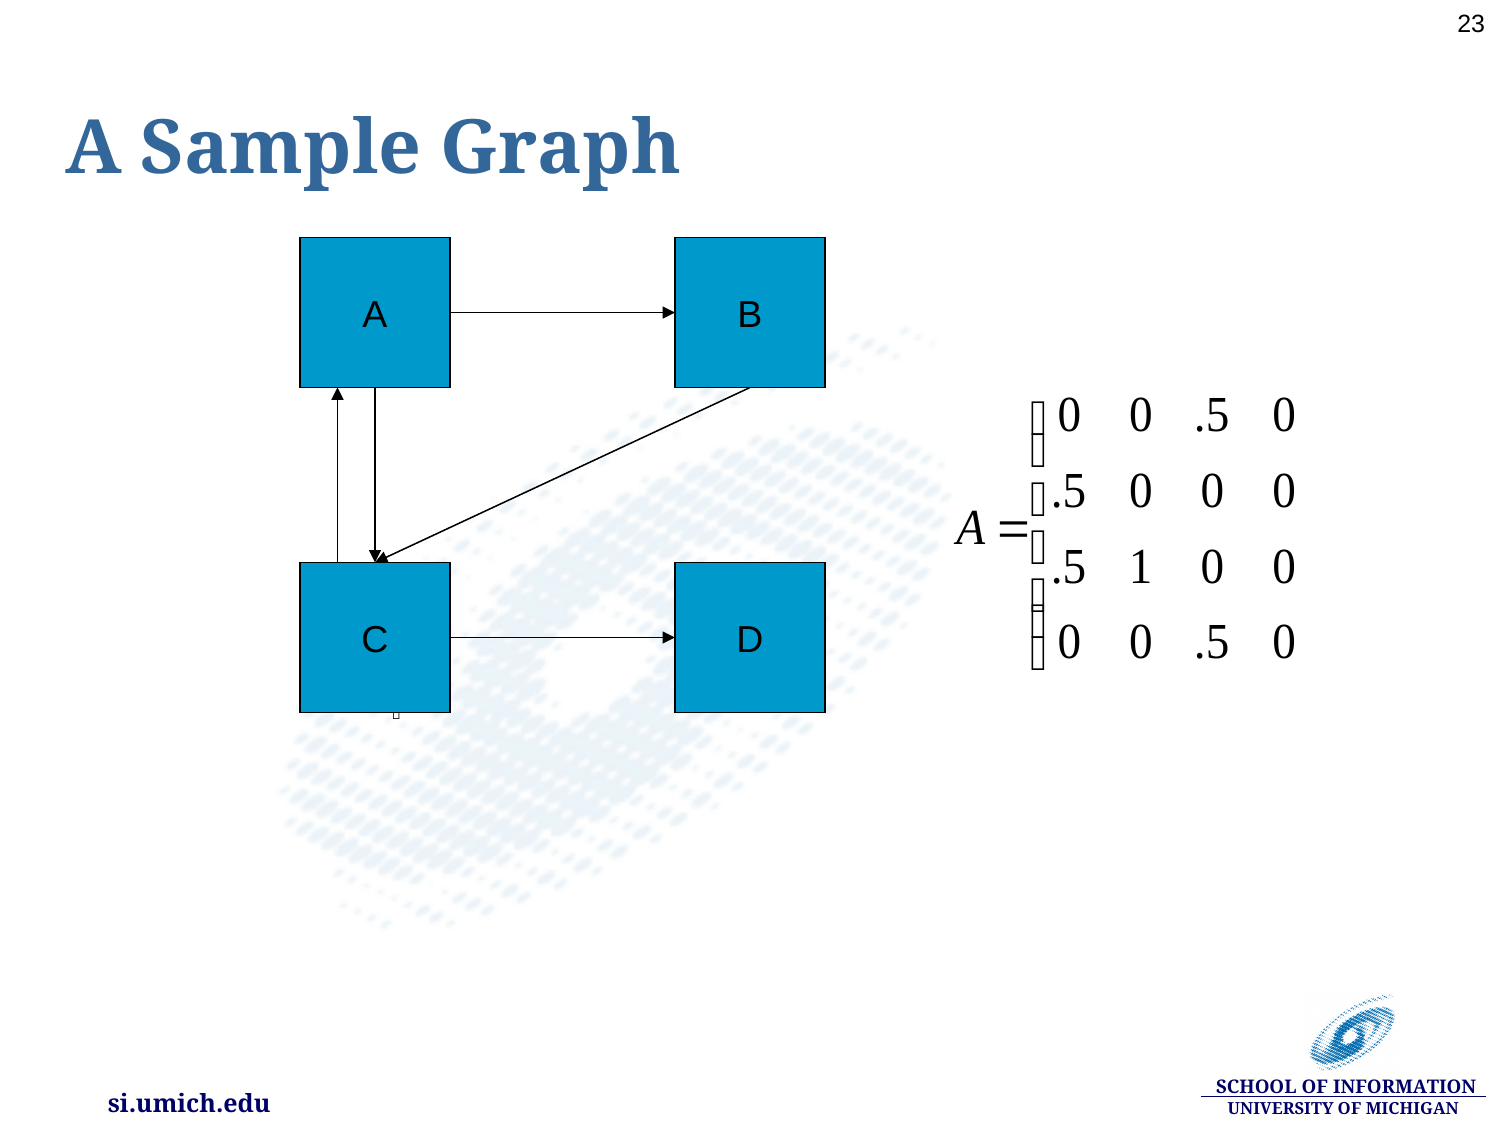

# A Sample Graph
A
B
C
D